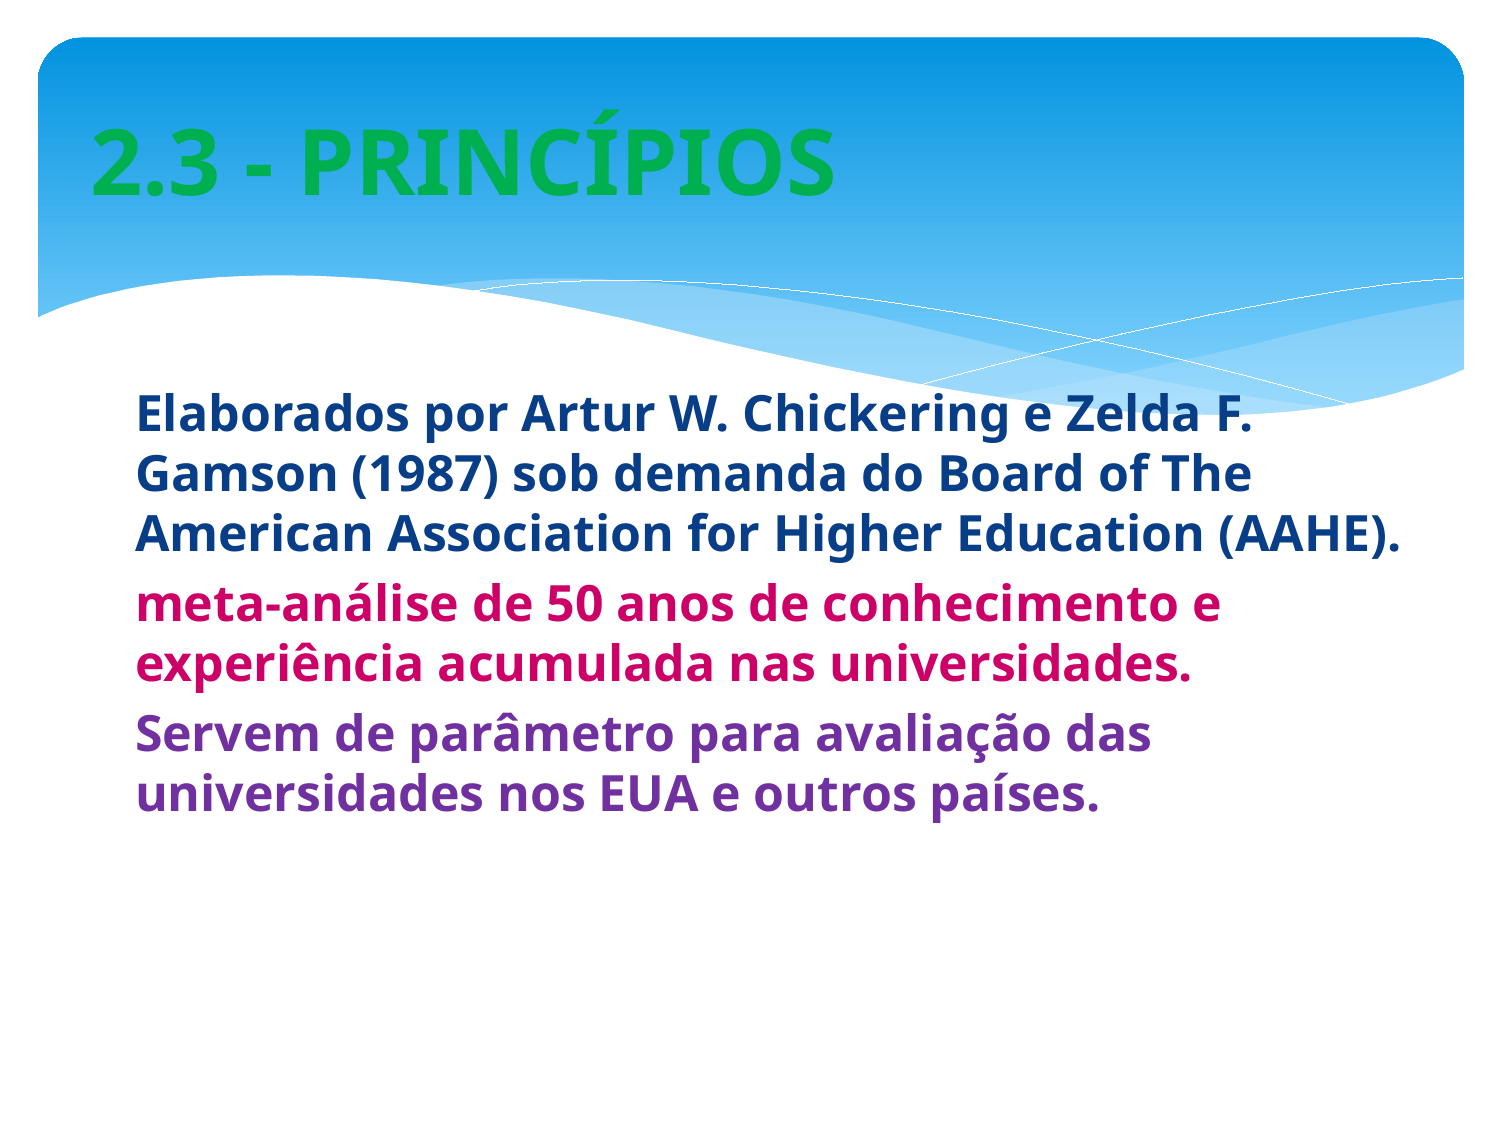

# 2.3 - PRINCÍPIOS
	Elaborados por Artur W. Chickering e Zelda F. Gamson (1987) sob demanda do Board of The American Association for Higher Education (AAHE).
	meta-análise de 50 anos de conhecimento e experiência acumulada nas universidades.
	Servem de parâmetro para avaliação das universidades nos EUA e outros países.